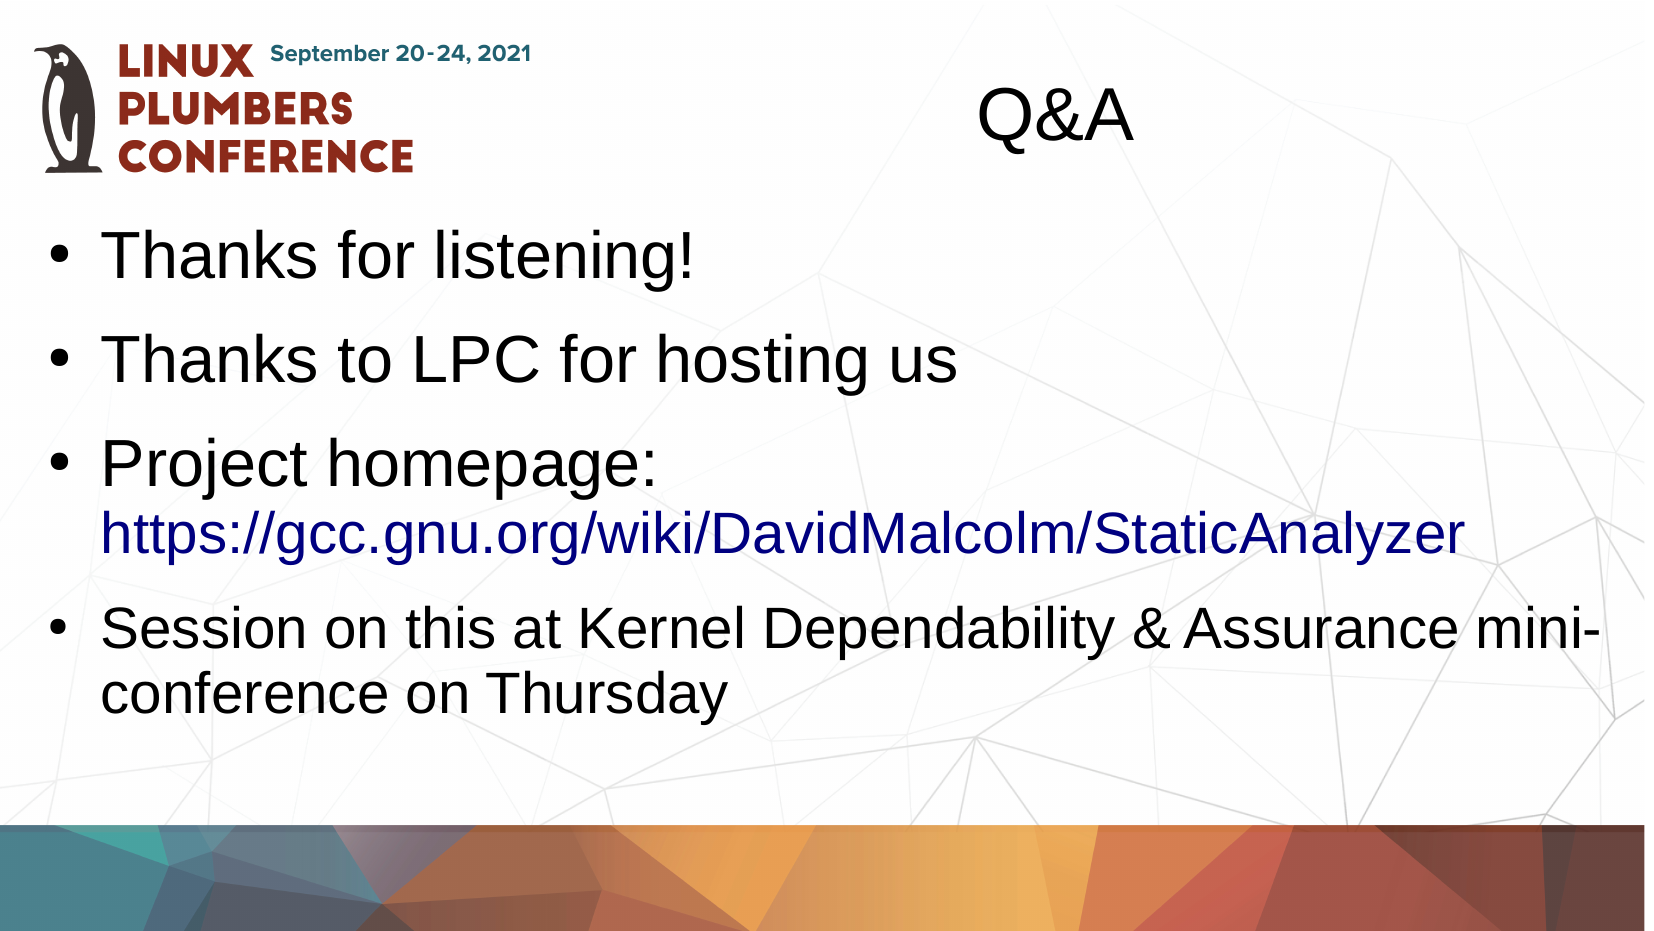

Q&A
# Thanks for listening!
Thanks to LPC for hosting us
Project homepage:https://gcc.gnu.org/wiki/DavidMalcolm/StaticAnalyzer
Session on this at Kernel Dependability & Assurance mini-conference on Thursday